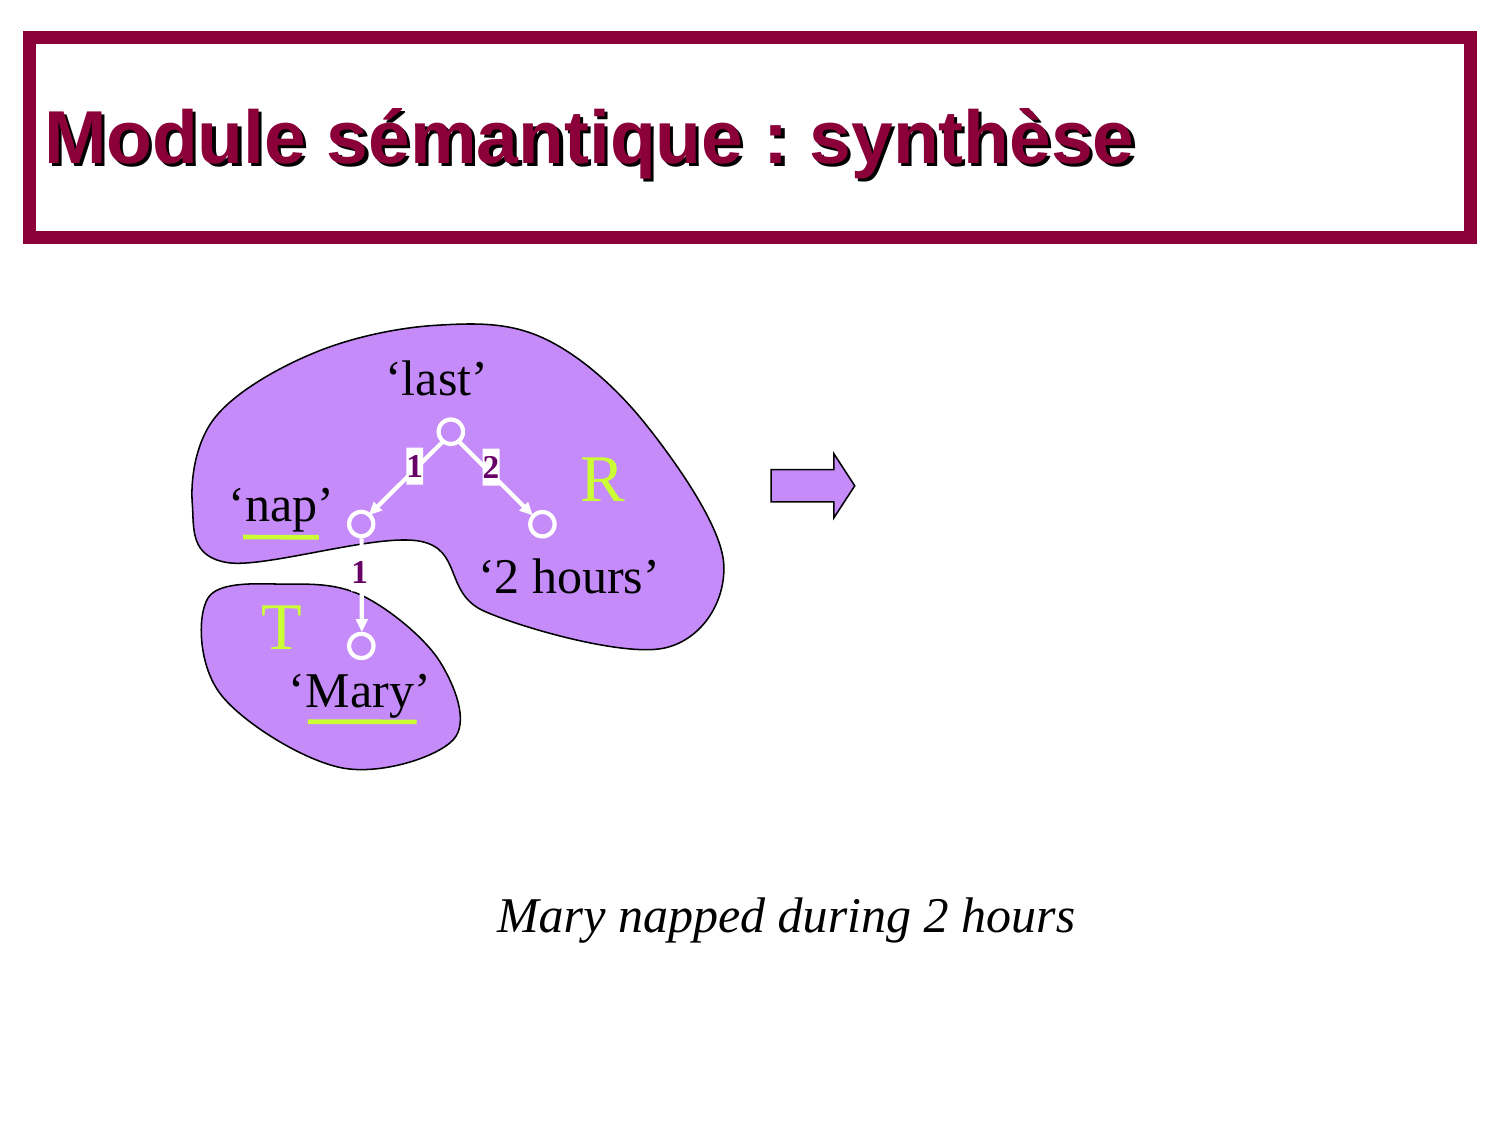

# Module sémantique : synthèse
R
‘last’
1
2
‘nap’
‘2 hours’
1
‘Mary’
T
Mary napped during 2 hours